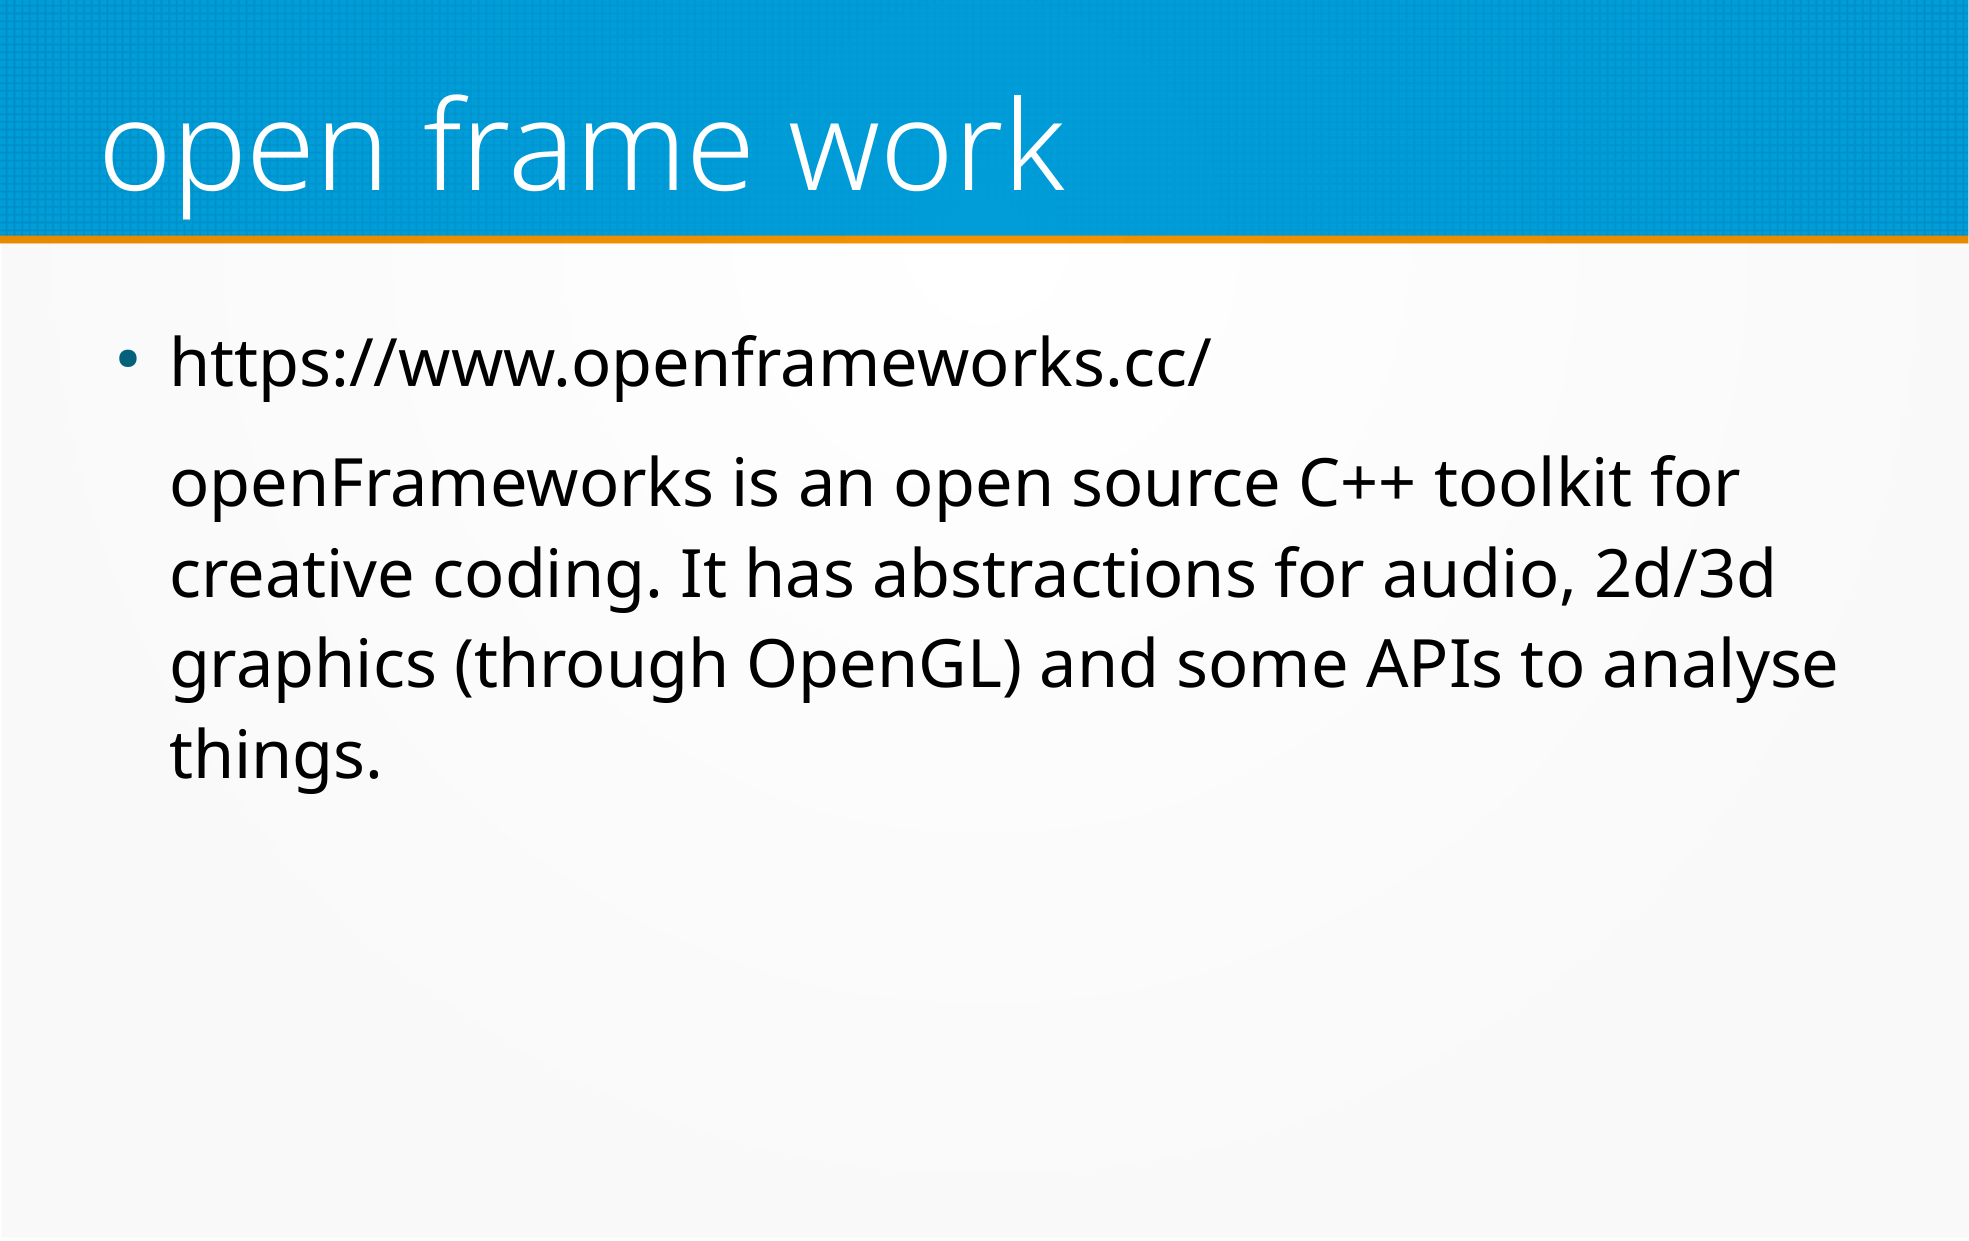

# open frame work
https://www.openframeworks.cc/
openFrameworks is an open source C++ toolkit for creative coding. It has abstractions for audio, 2d/3d graphics (through OpenGL) and some APIs to analyse things.